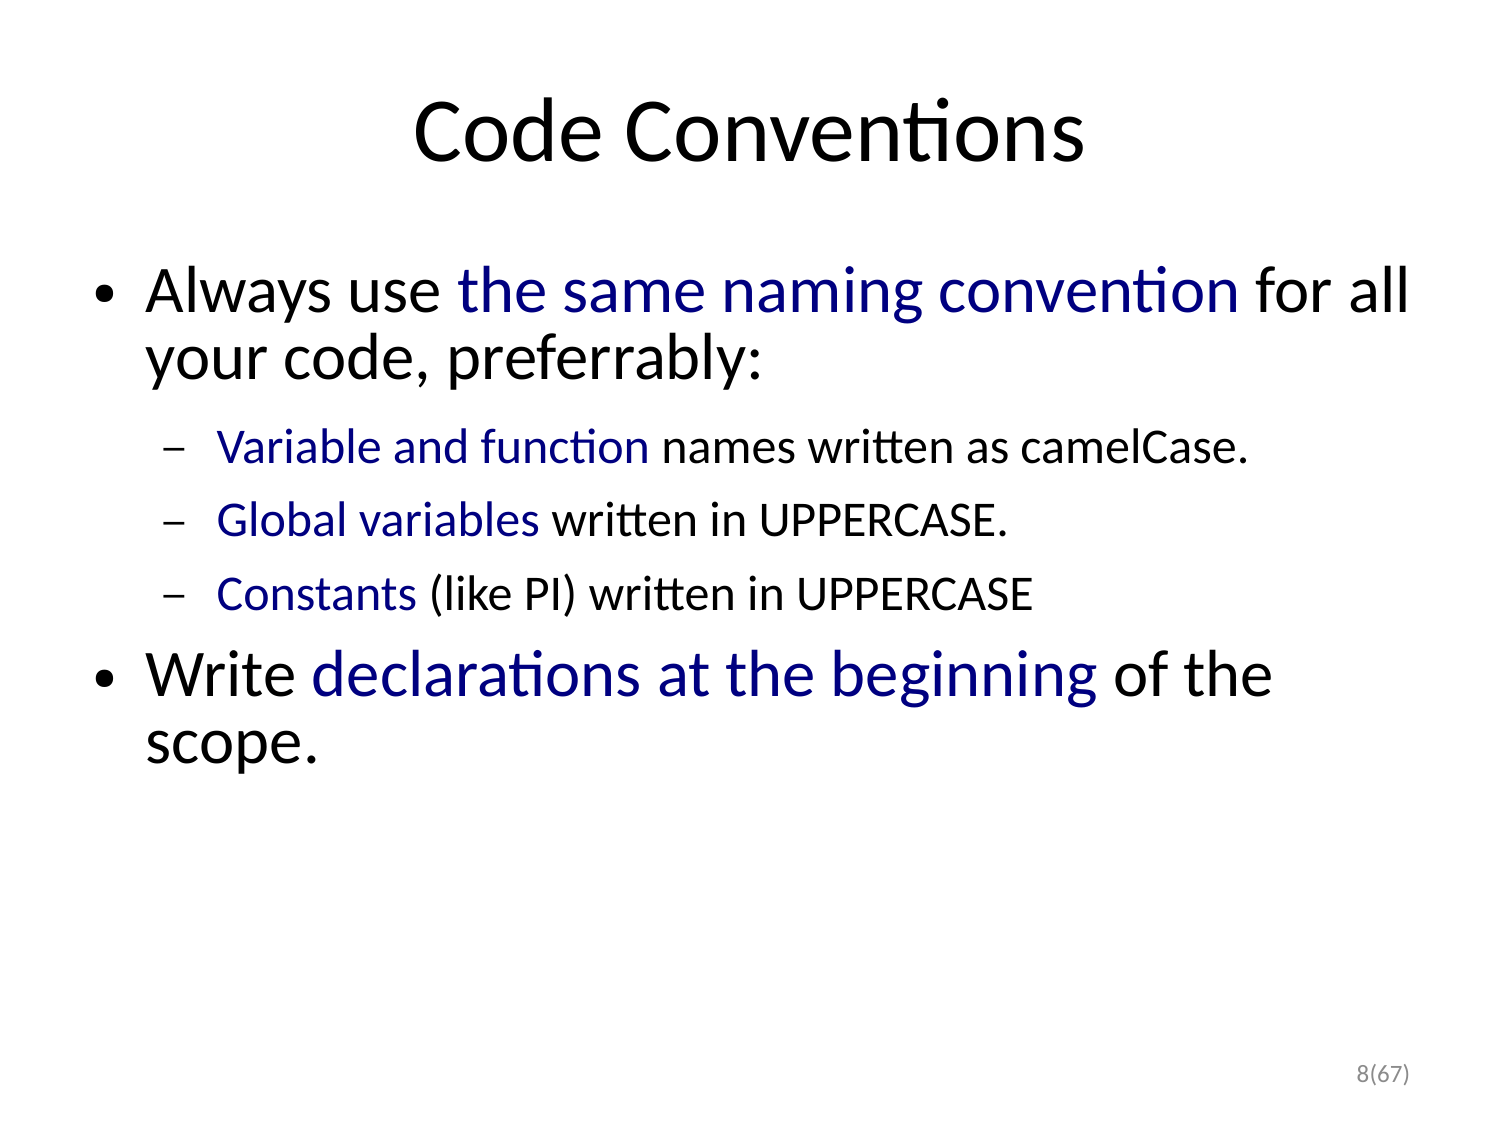

# Code Conventions
Always use the same naming convention for all your code, preferrably:
Variable and function names written as camelCase.
Global variables written in UPPERCASE.
Constants (like PI) written in UPPERCASE
Write declarations at the beginning of the scope.
8